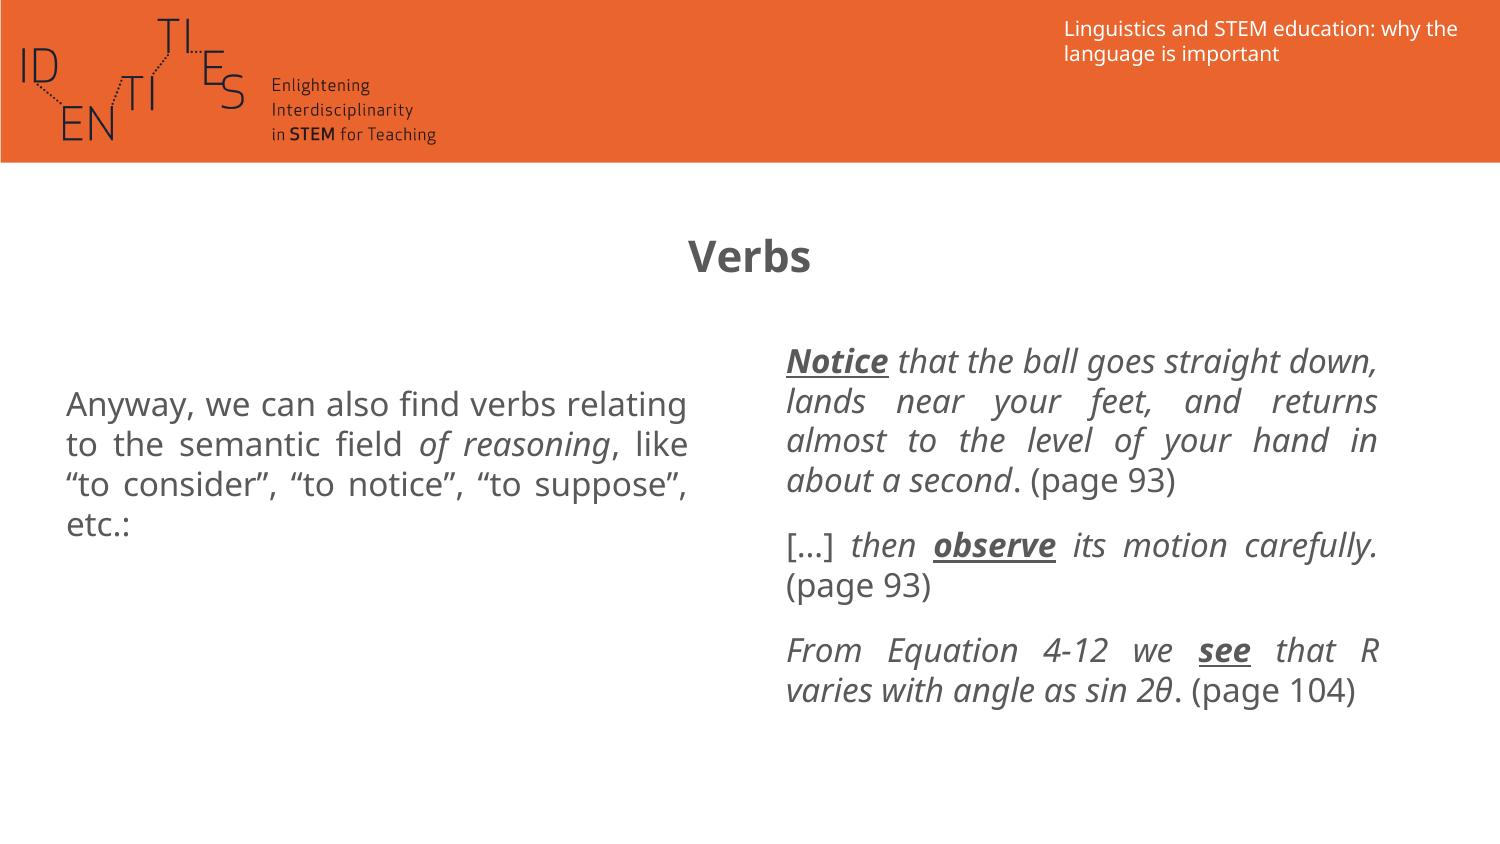

Linguistics and STEM education: why the language is important
# Verbs
Notice that the ball goes straight down, lands near your feet, and returns almost to the level of your hand in about a second. (page 93)
[…] then observe its motion carefully. (page 93)
From Equation 4-12 we see that R varies with angle as sin 2θ. (page 104)
Anyway, we can also find verbs relating to the semantic field of reasoning, like “to consider”, “to notice”, “to suppose”, etc.: